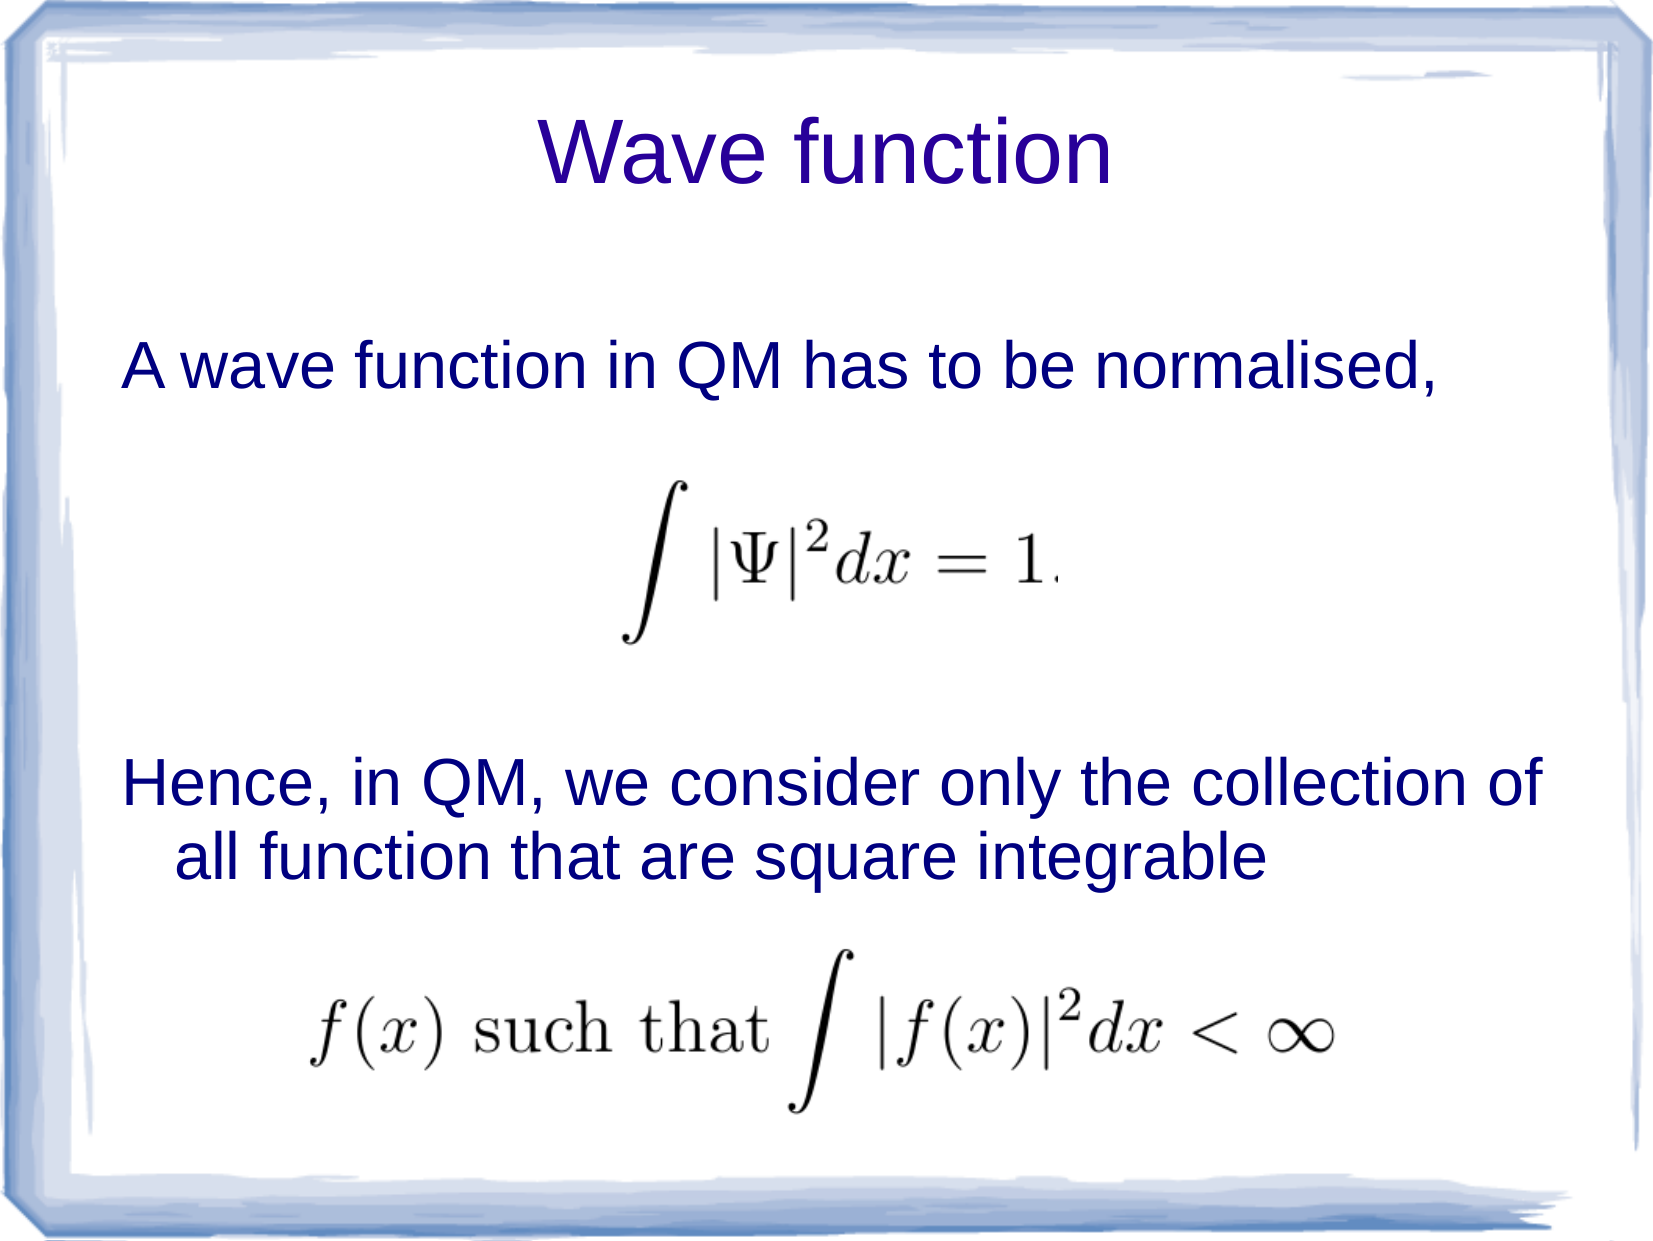

# Wave function
A wave function in QM has to be normalised,
Hence, in QM, we consider only the collection of all function that are square integrable